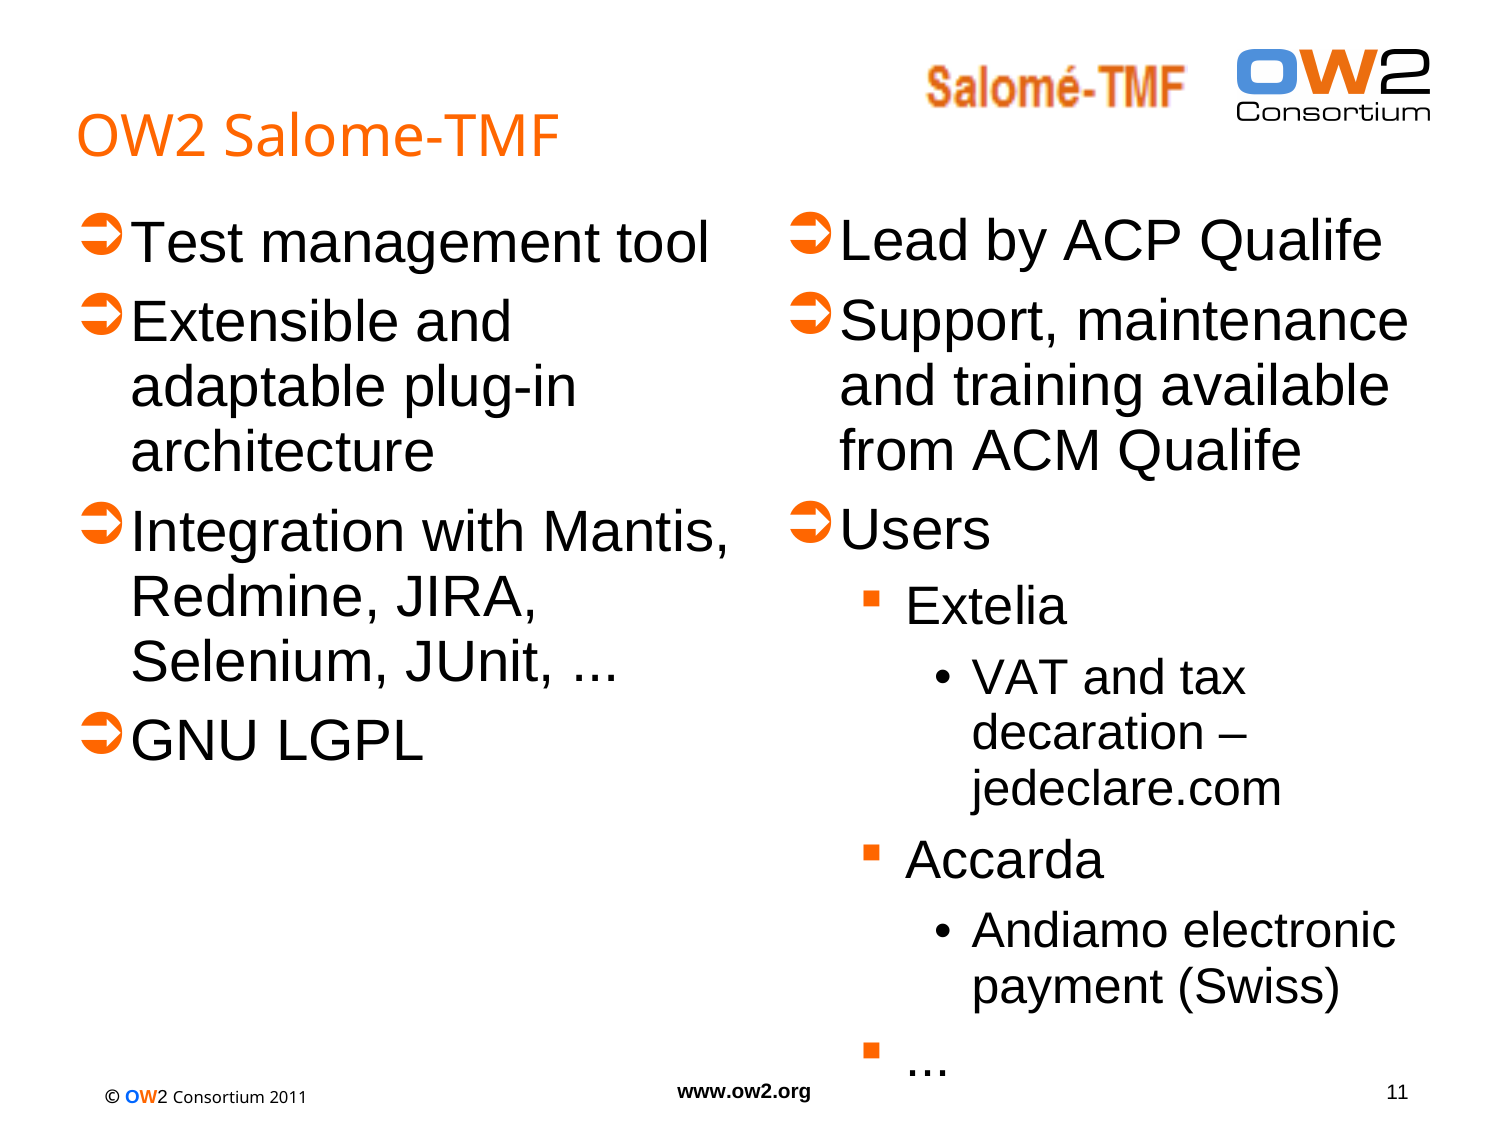

# OW2 Salome-TMF
Lead by ACP Qualife
Support, maintenance and training available from ACM Qualife
Users
Extelia
VAT and tax decaration – jedeclare.com
Accarda
Andiamo electronic payment (Swiss)
...
Test management tool
Extensible and adaptable plug-in architecture
Integration with Mantis, Redmine, JIRA, Selenium, JUnit, ...
GNU LGPL
11